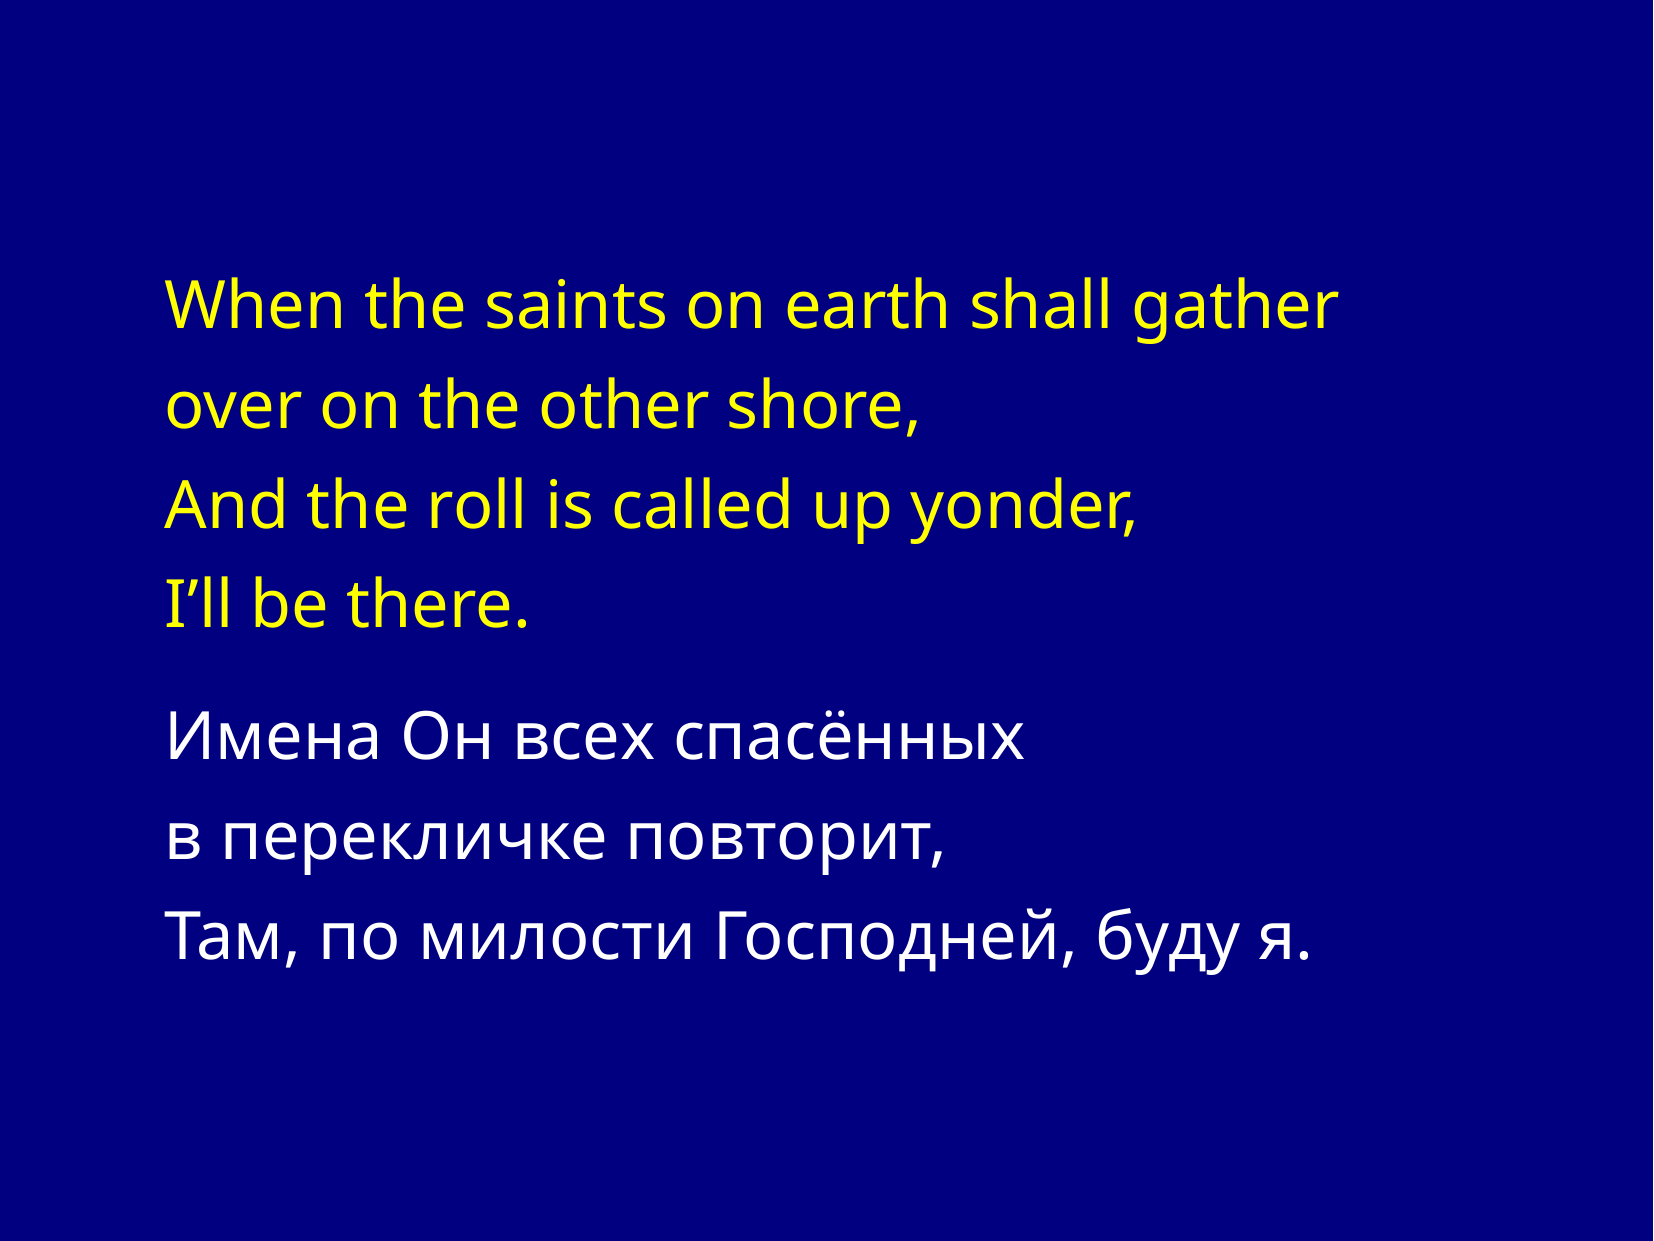

When the saints on earth shall gather
	over on the other shore,
	And the roll is called up yonder,
	I’ll be there.
	Имена Он всех спасённых
	в перекличке повторит,
	Там, по милости Господней, буду я.